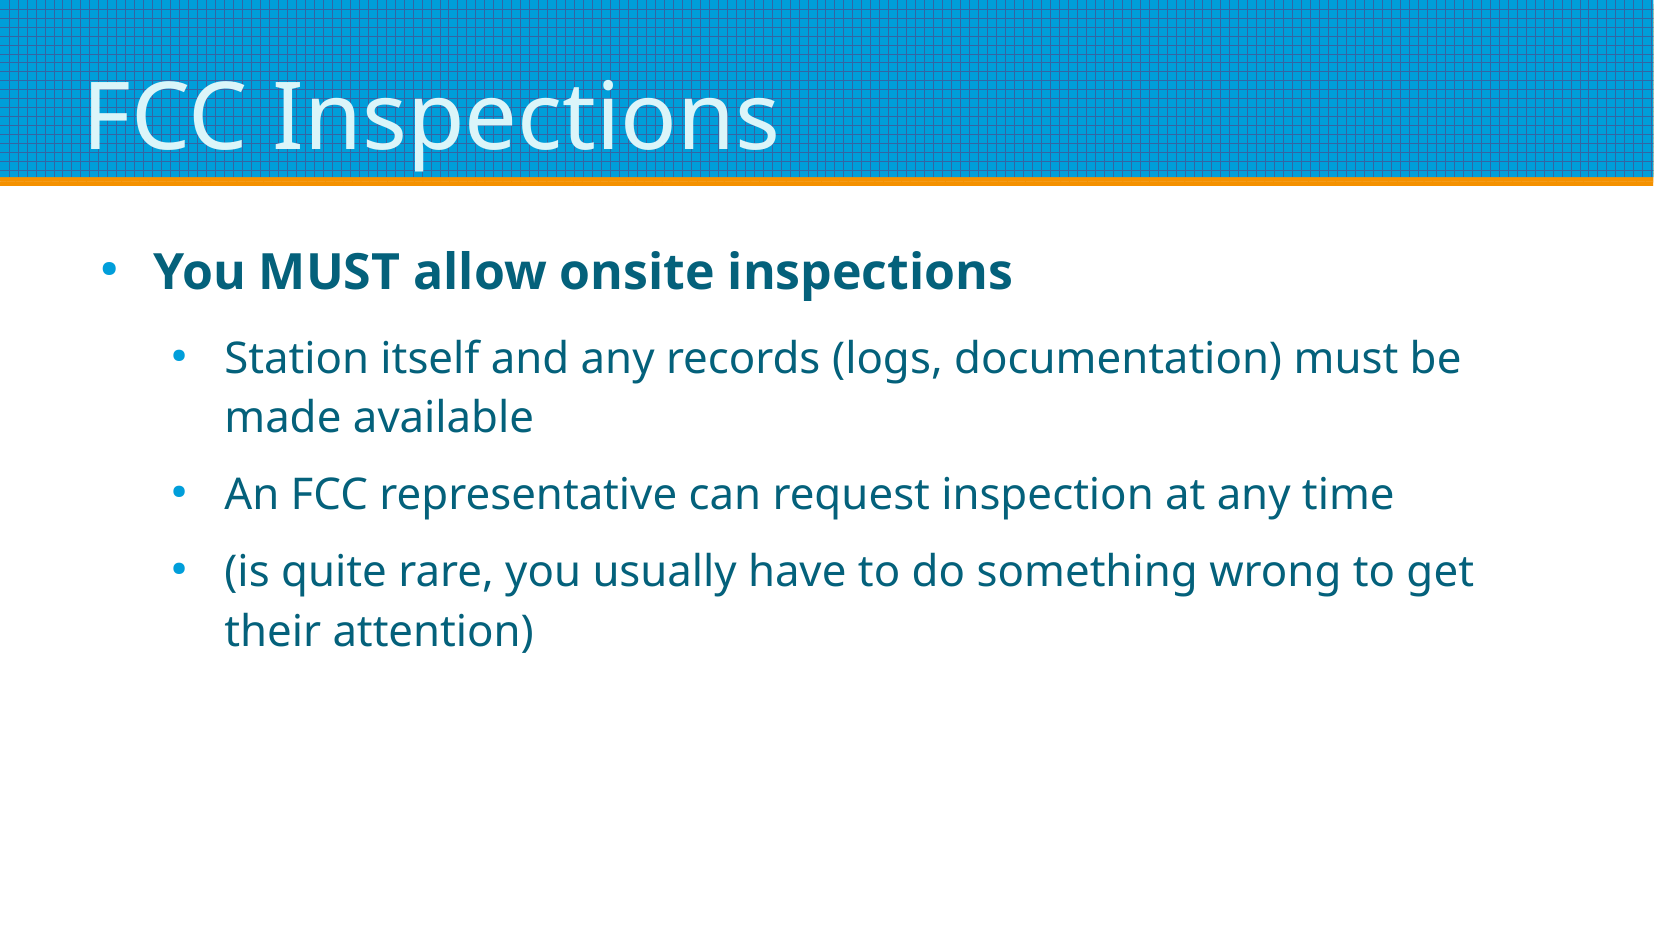

# FCC Inspections
You MUST allow onsite inspections
Station itself and any records (logs, documentation) must be made available
An FCC representative can request inspection at any time
(is quite rare, you usually have to do something wrong to get their attention)